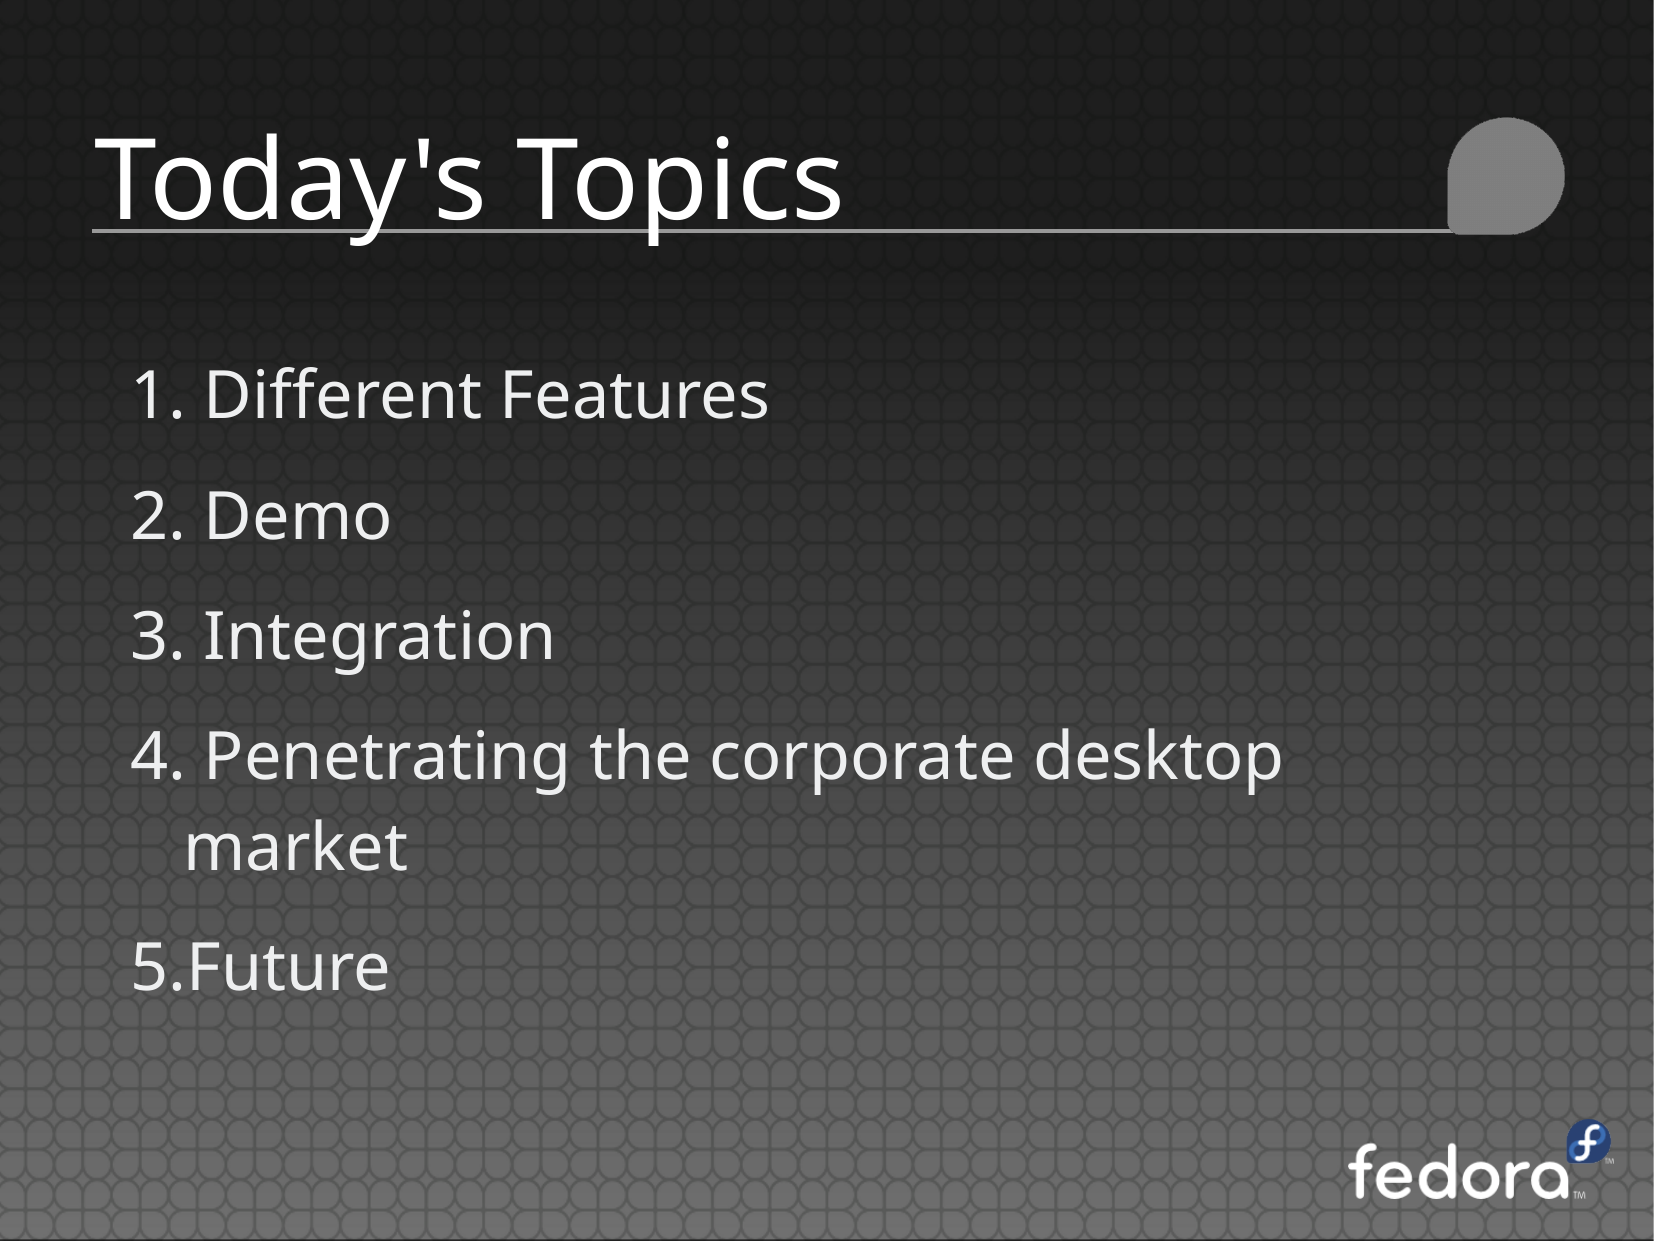

# Today's Topics
 Different Features
 Demo
 Integration
 Penetrating the corporate desktop market
Future